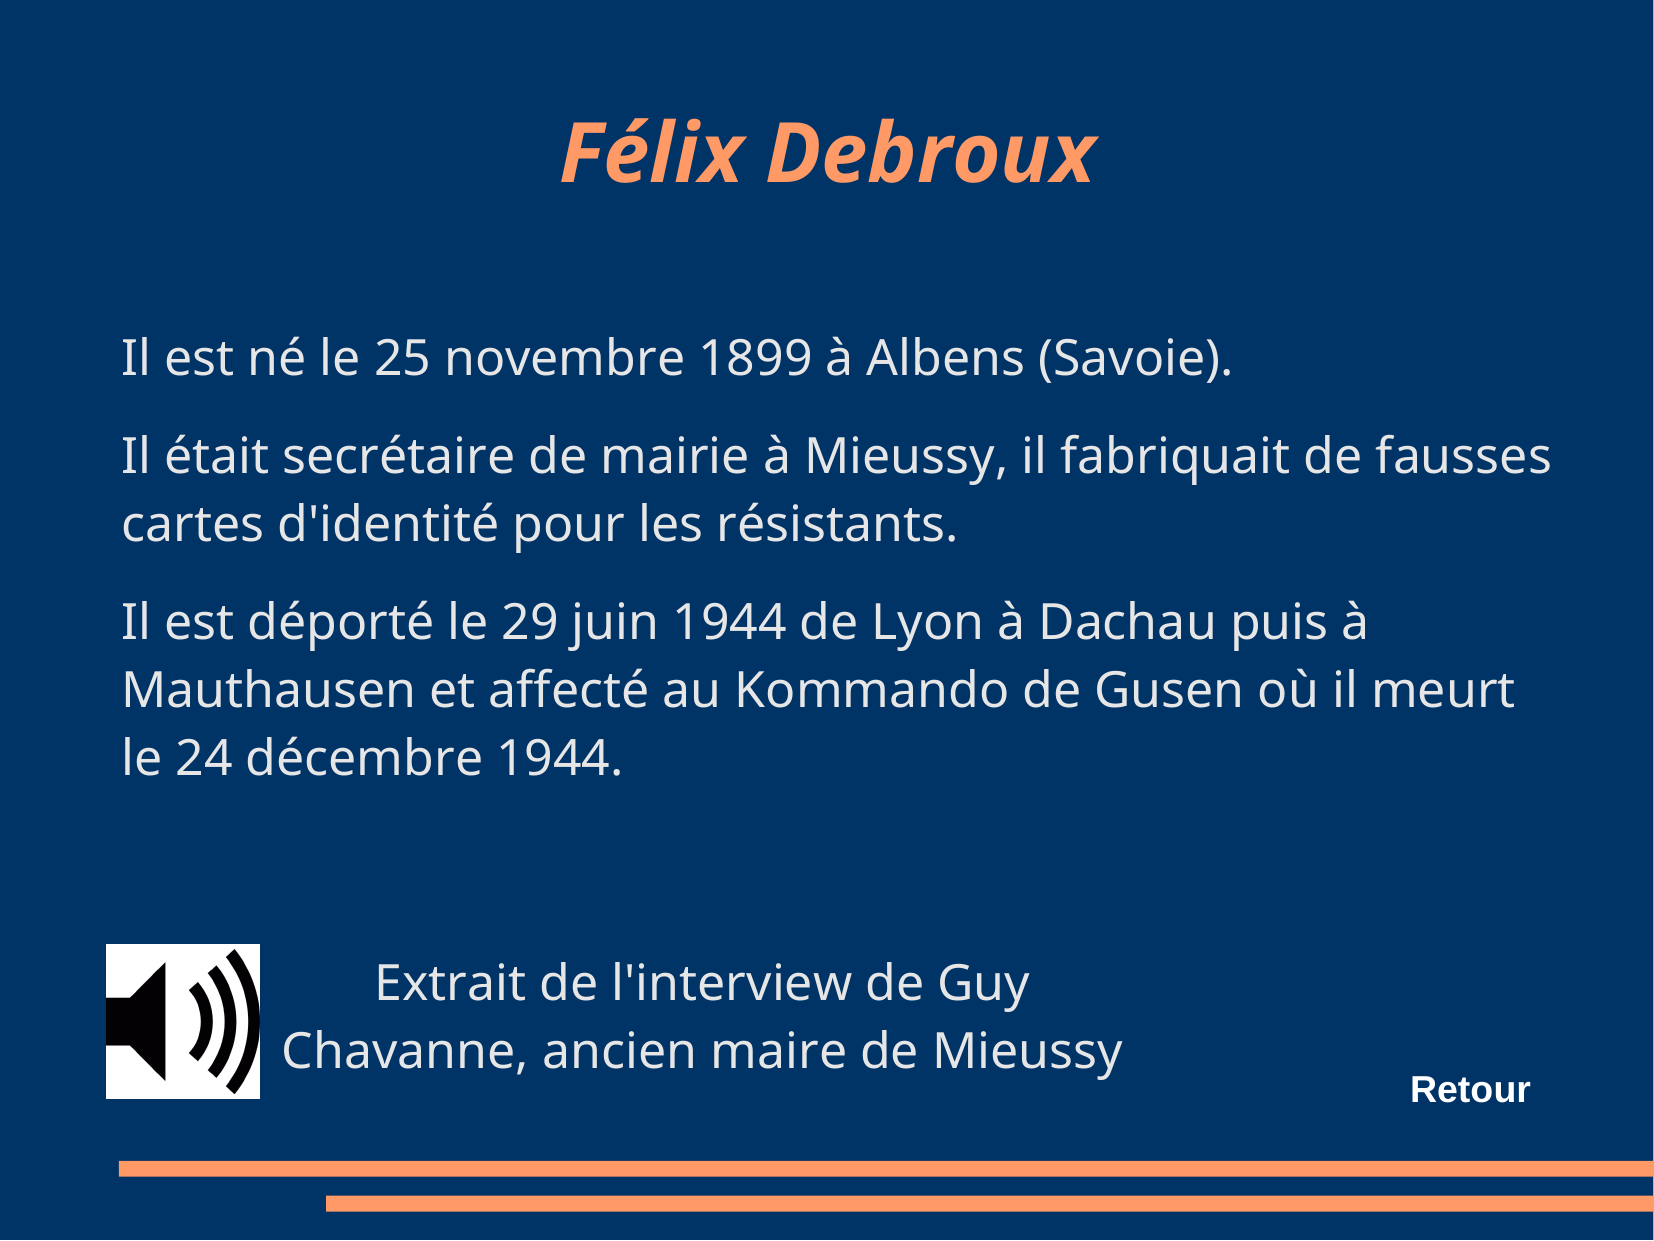

# Félix Debroux
Il est né le 25 novembre 1899 à Albens (Savoie).
Il était secrétaire de mairie à Mieussy, il fabriquait de fausses cartes d'identité pour les résistants.
Il est déporté le 29 juin 1944 de Lyon à Dachau puis à Mauthausen et affecté au Kommando de Gusen où il meurt le 24 décembre 1944.
Extrait de l'interview de Guy Chavanne, ancien maire de Mieussy
Retour